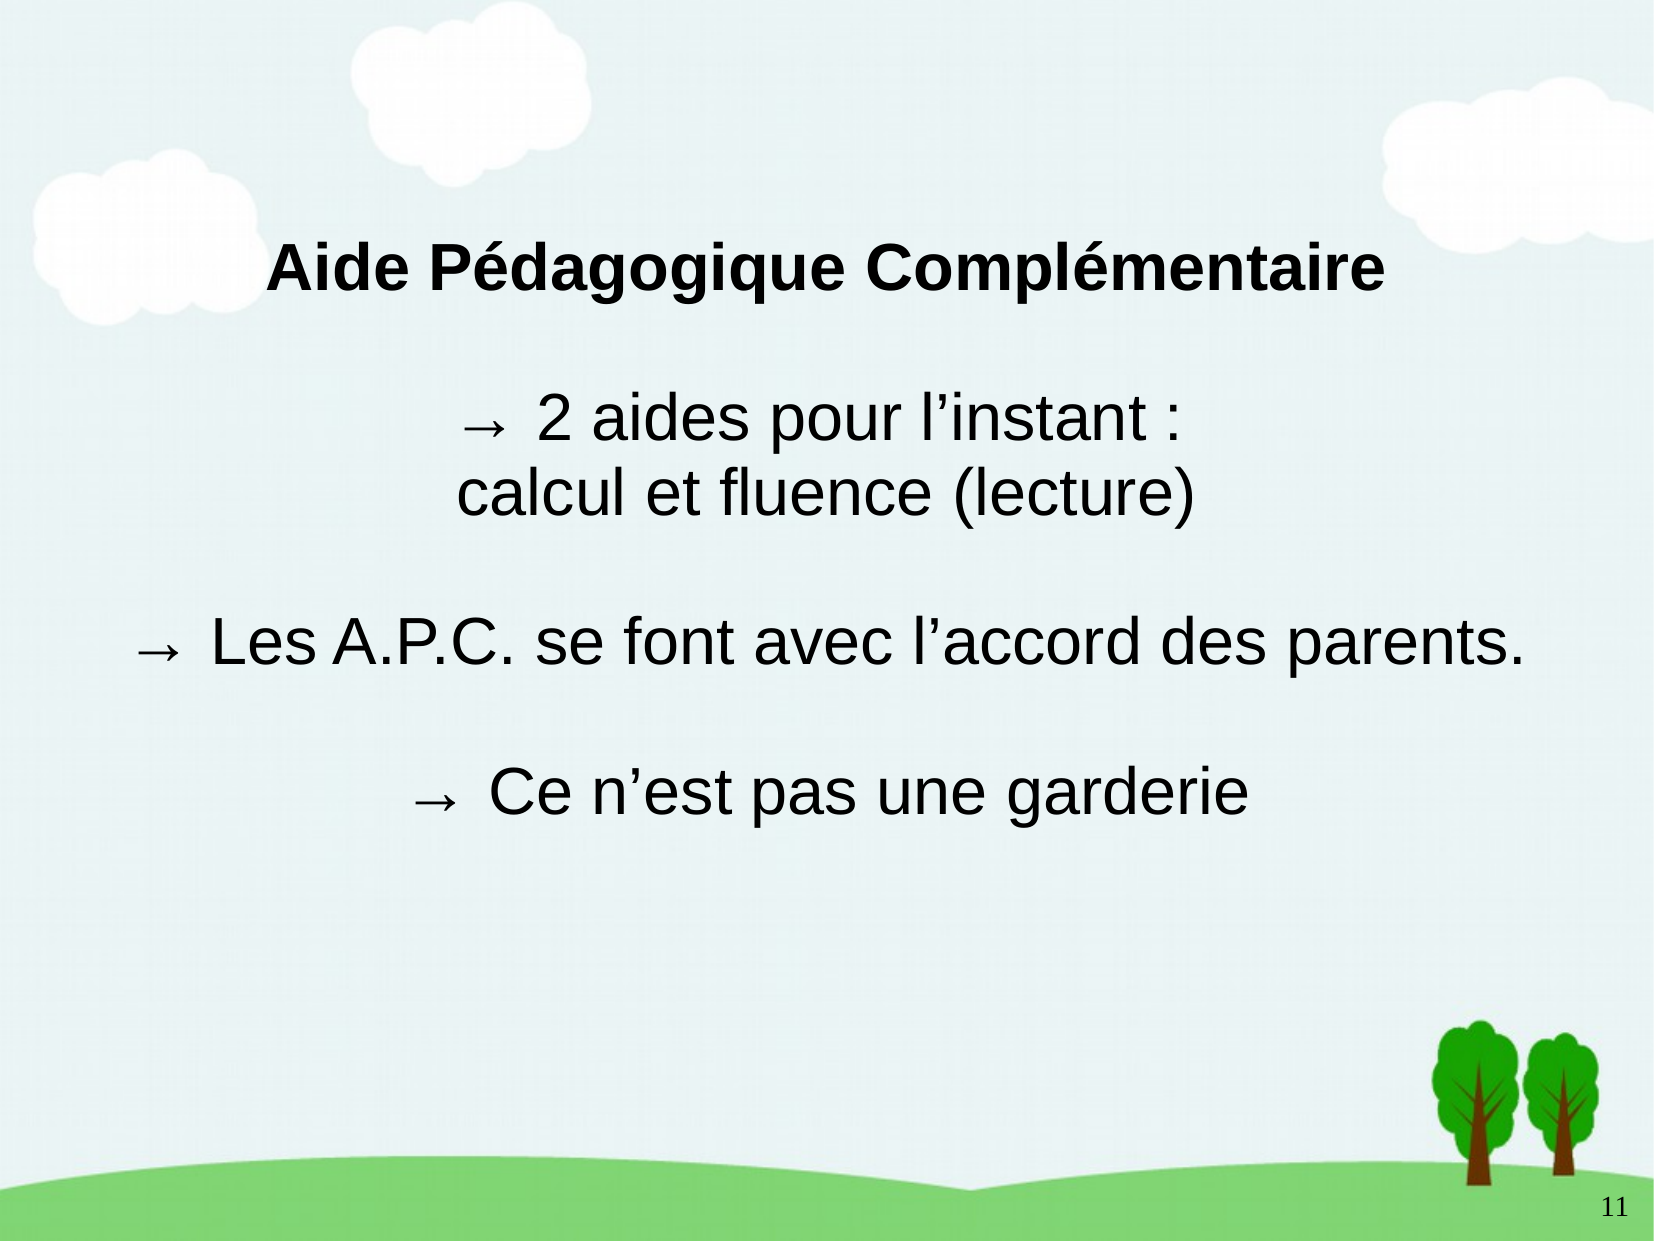

# Aide Pédagogique Complémentaire
→ 2 aides pour l’instant :
calcul et fluence (lecture)
→ Les A.P.C. se font avec l’accord des parents.
→ Ce n’est pas une garderie
11